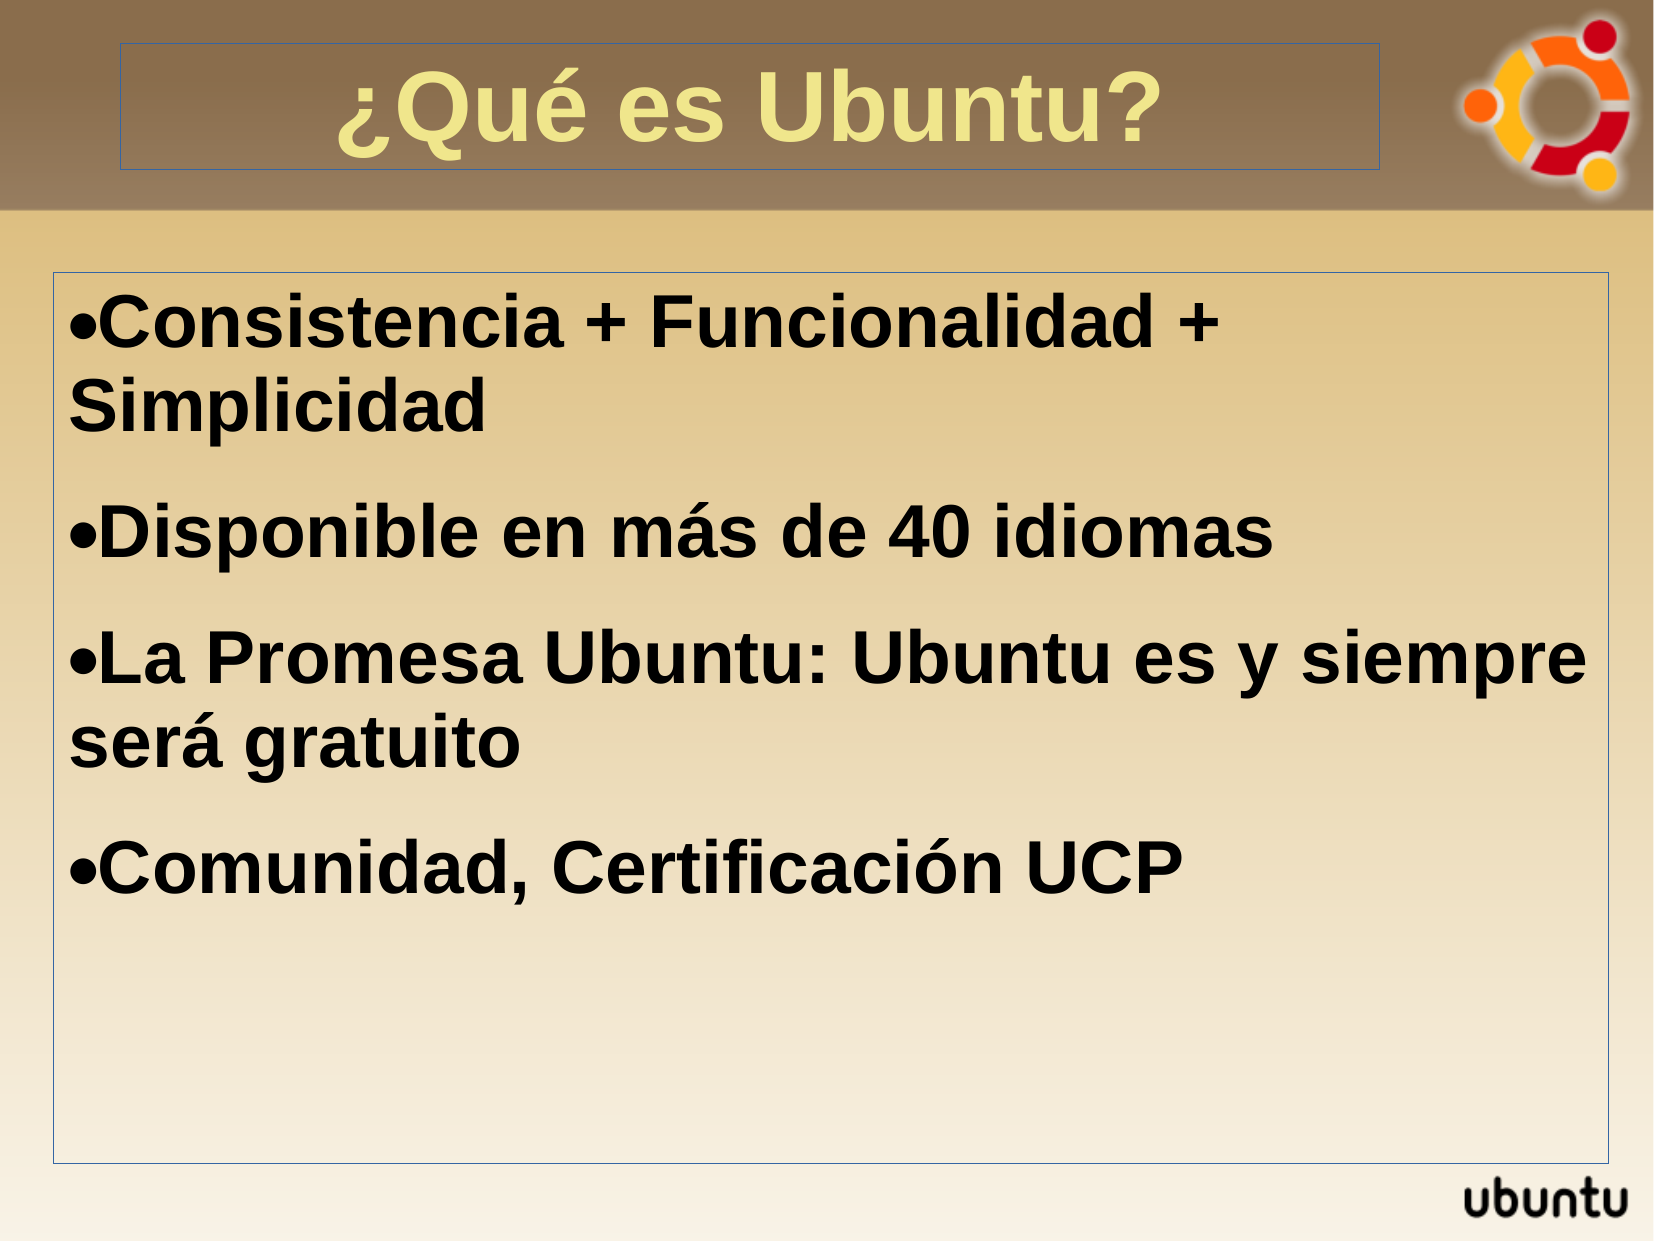

¿Qué es Ubuntu?
Consistencia + Funcionalidad + Simplicidad
Disponible en más de 40 idiomas
La Promesa Ubuntu: Ubuntu es y siempre será gratuito
Comunidad, Certificación UCP